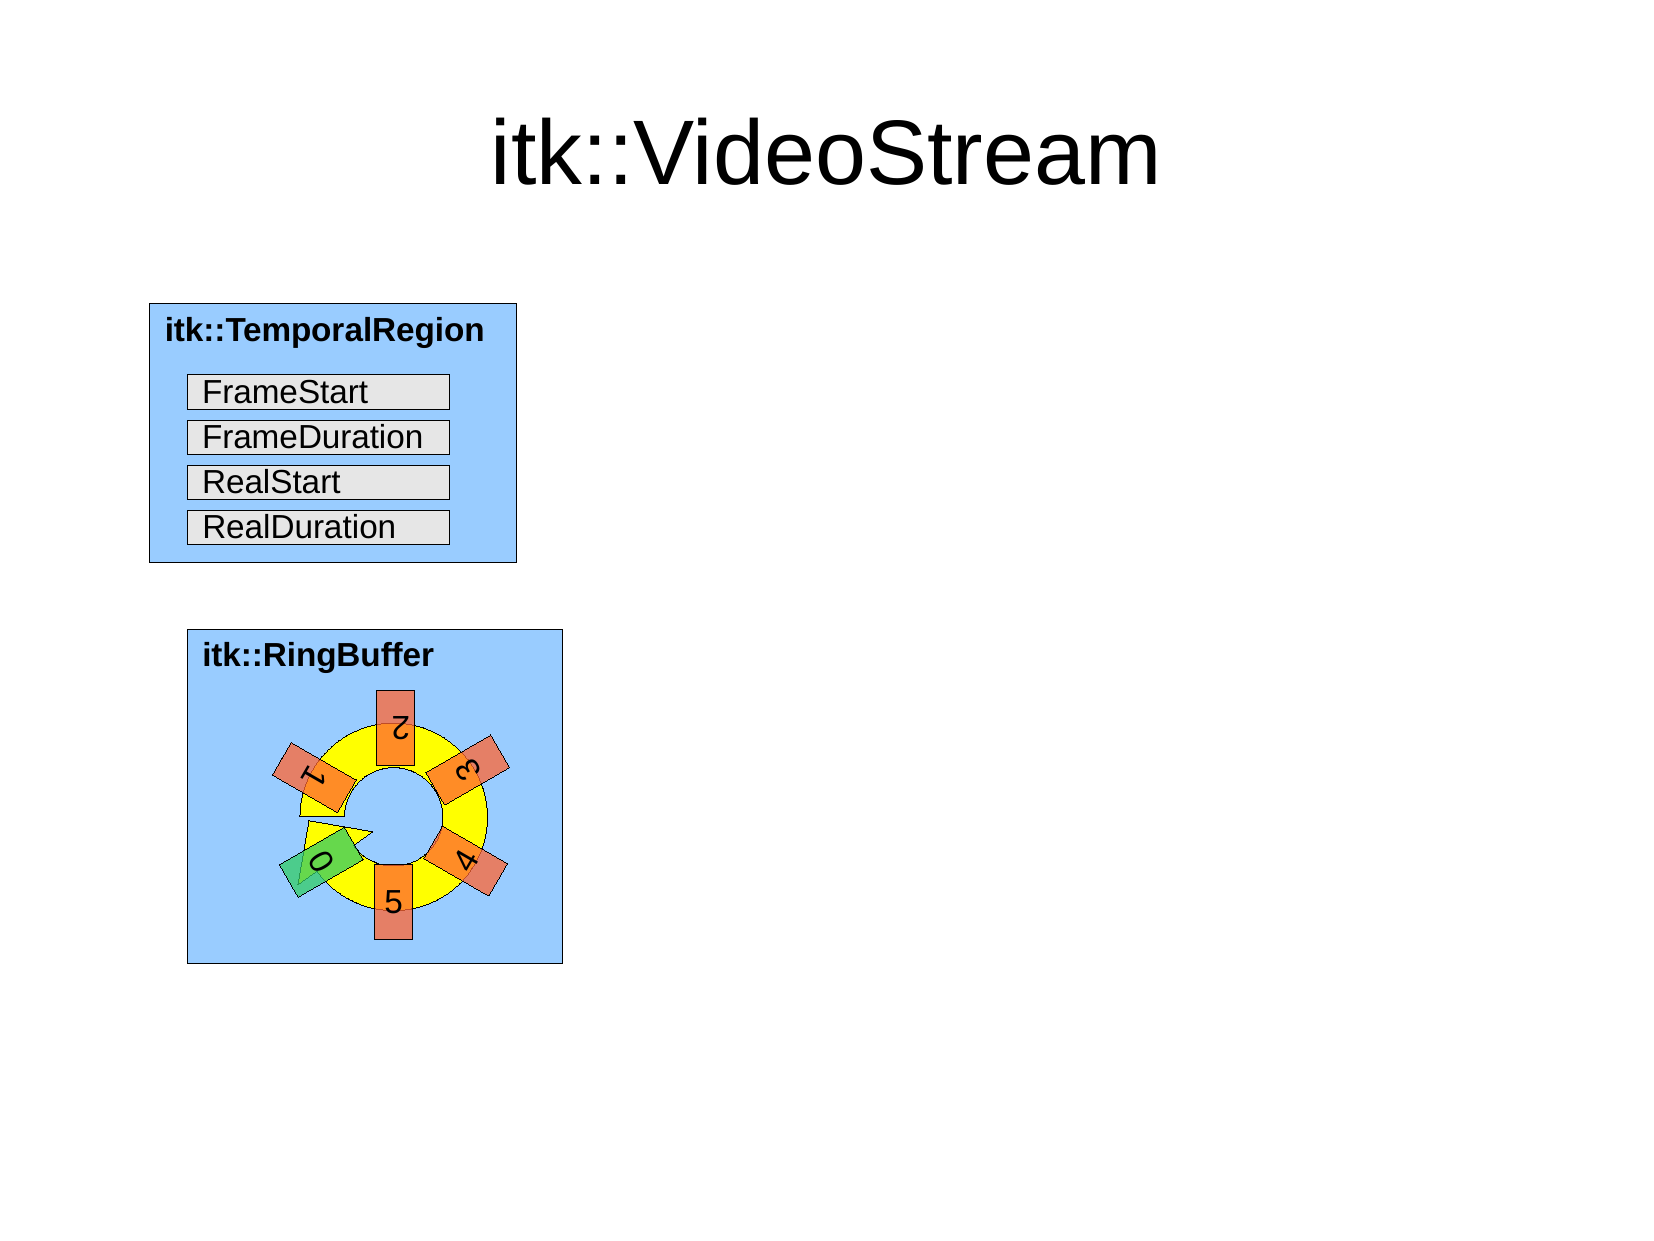

# itk::VideoStream
itk::TemporalRegion
FrameStart
FrameDuration
RealStart
RealDuration
itk::RingBuffer
2
3
1
4
0
5